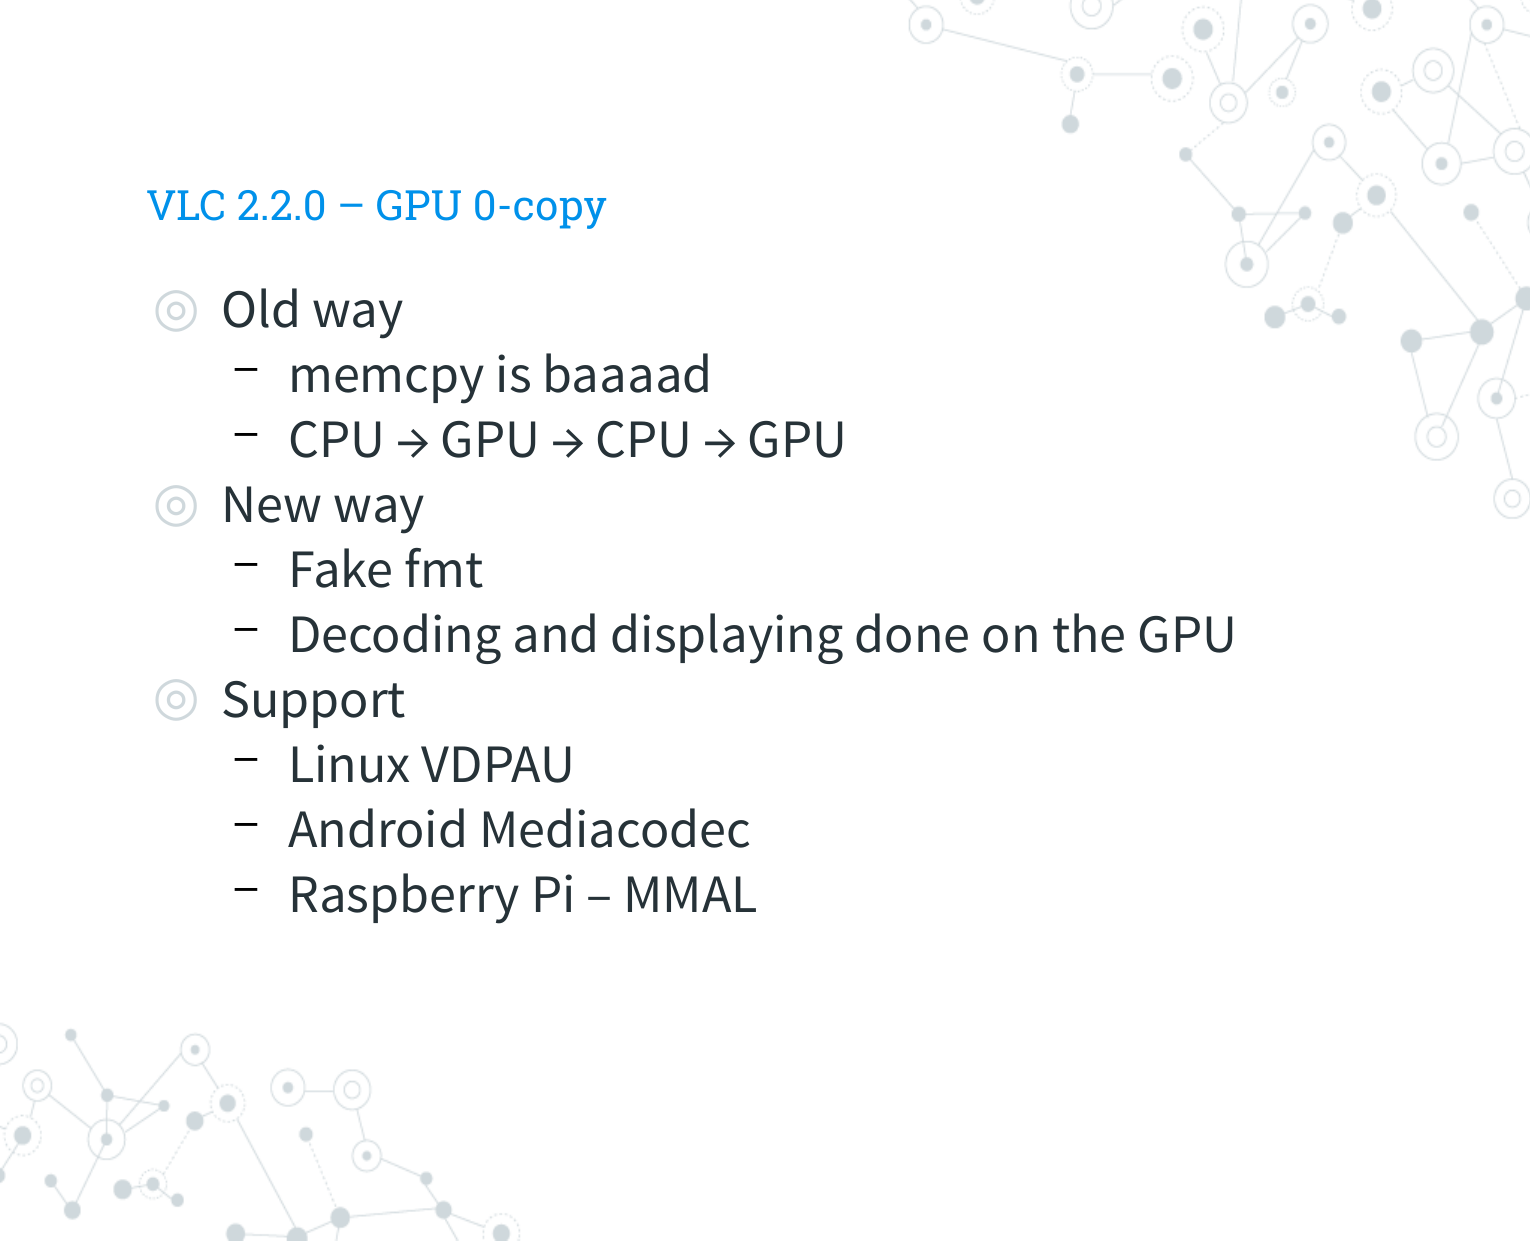

# VLC 2.2.0 – GPU 0-copy
Old way
memcpy is baaaad
CPU → GPU → CPU → GPU
New way
Fake fmt
Decoding and displaying done on the GPU
Support
Linux VDPAU
Android Mediacodec
Raspberry Pi – MMAL